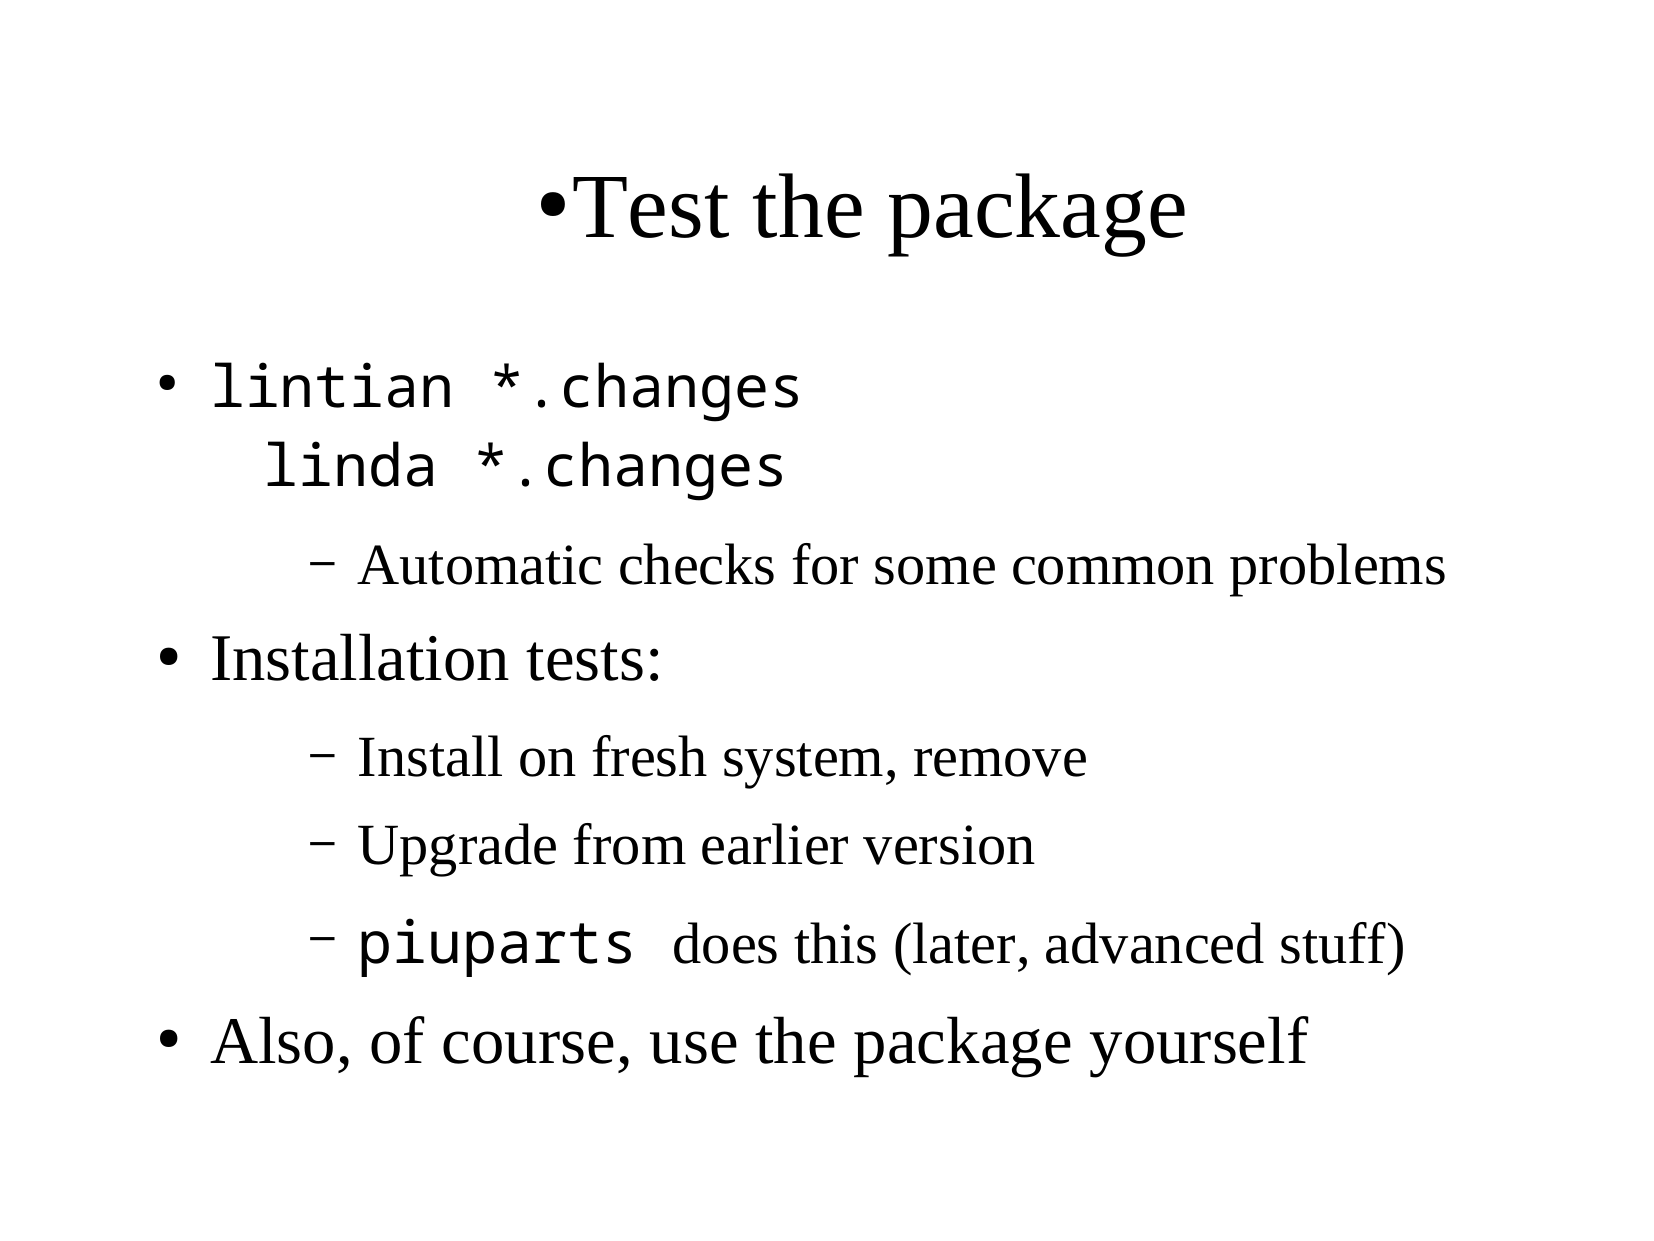

# Test the package
lintian *.changes
linda *.changes
Automatic checks for some common problems
Installation tests:
Install on fresh system, remove
Upgrade from earlier version
piuparts does this (later, advanced stuff)
Also, of course, use the package yourself